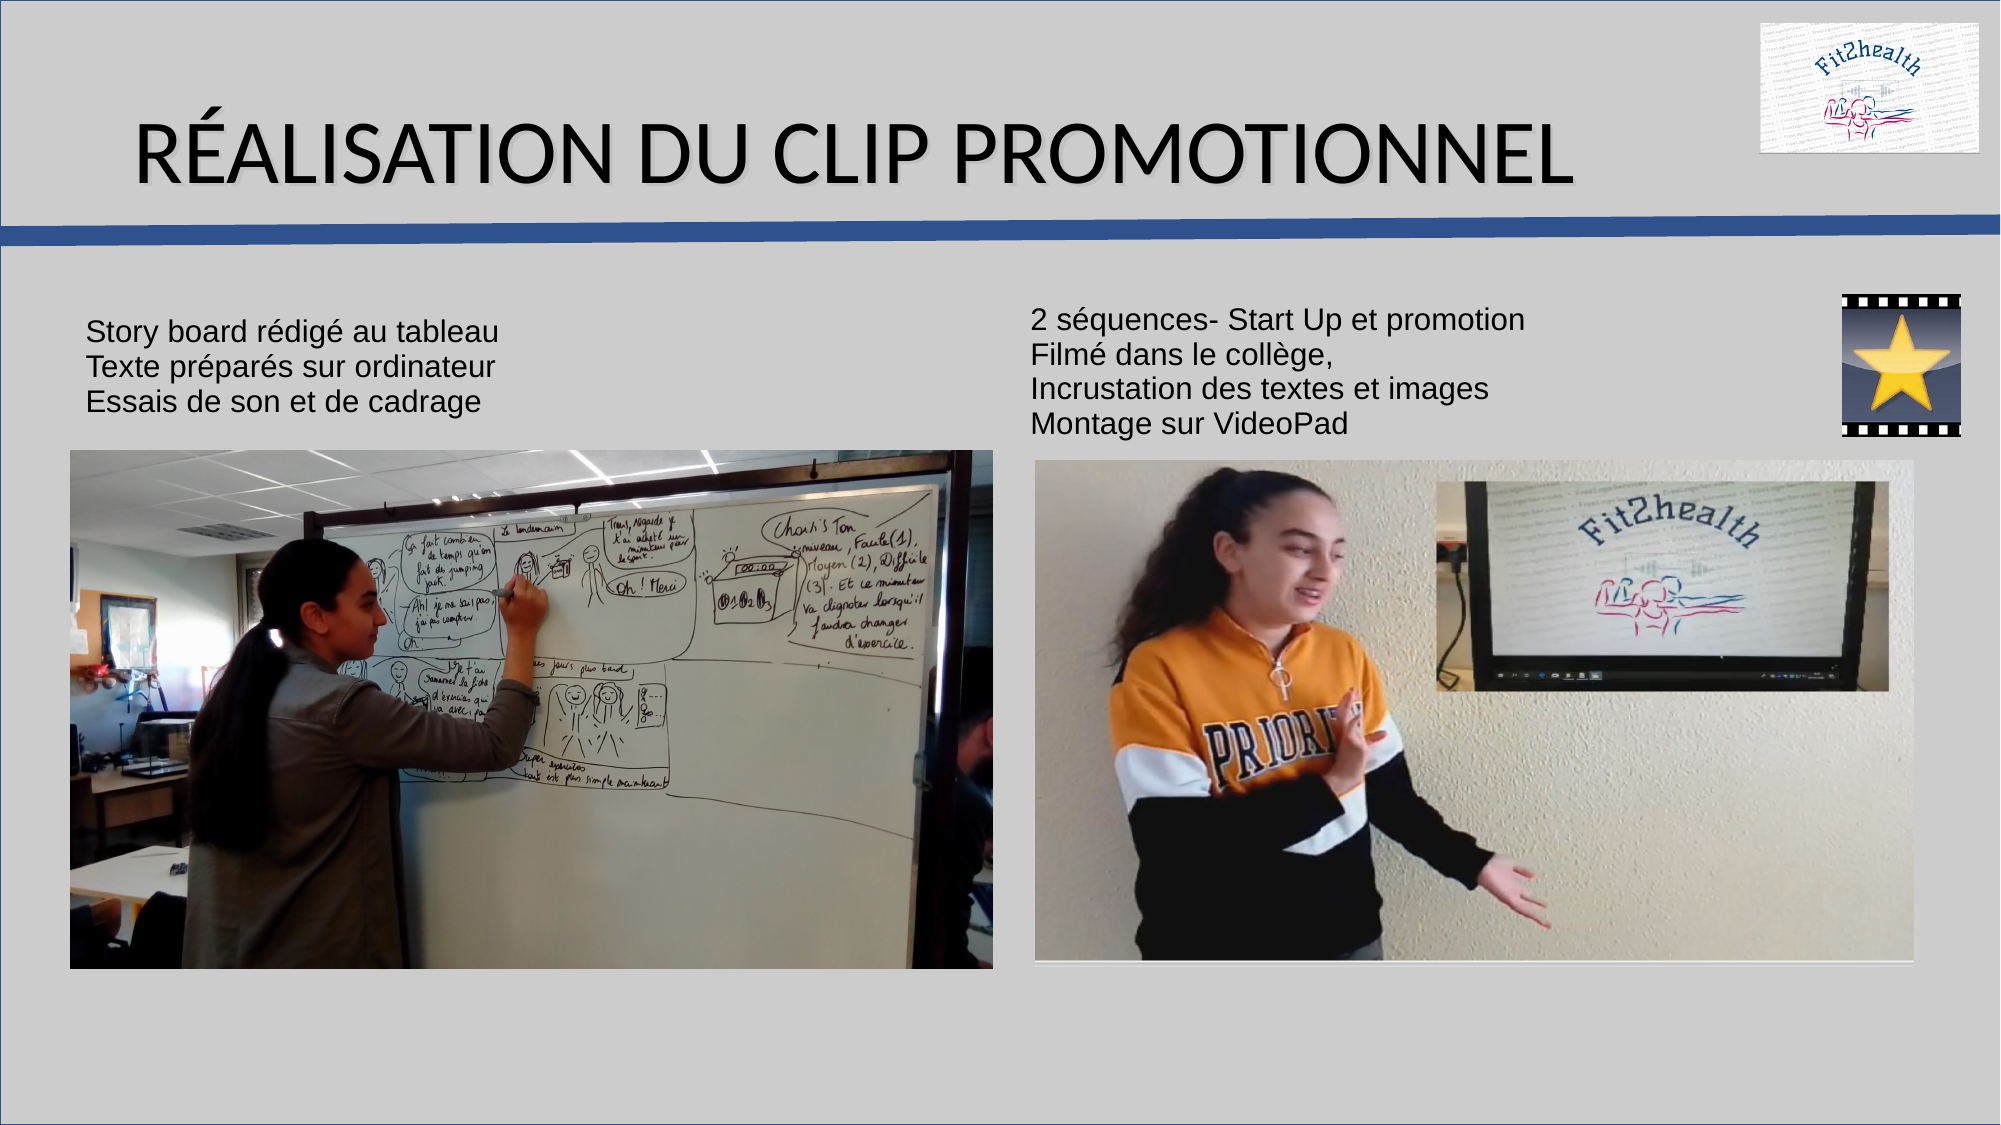

RÉALISATION DU CLIP PROMOTIONNEL
2 séquences- Start Up et promotion
Filmé dans le collège,
Incrustation des textes et images
Montage sur VideoPad
Story board rédigé au tableau
Texte préparés sur ordinateur
Essais de son et de cadrage